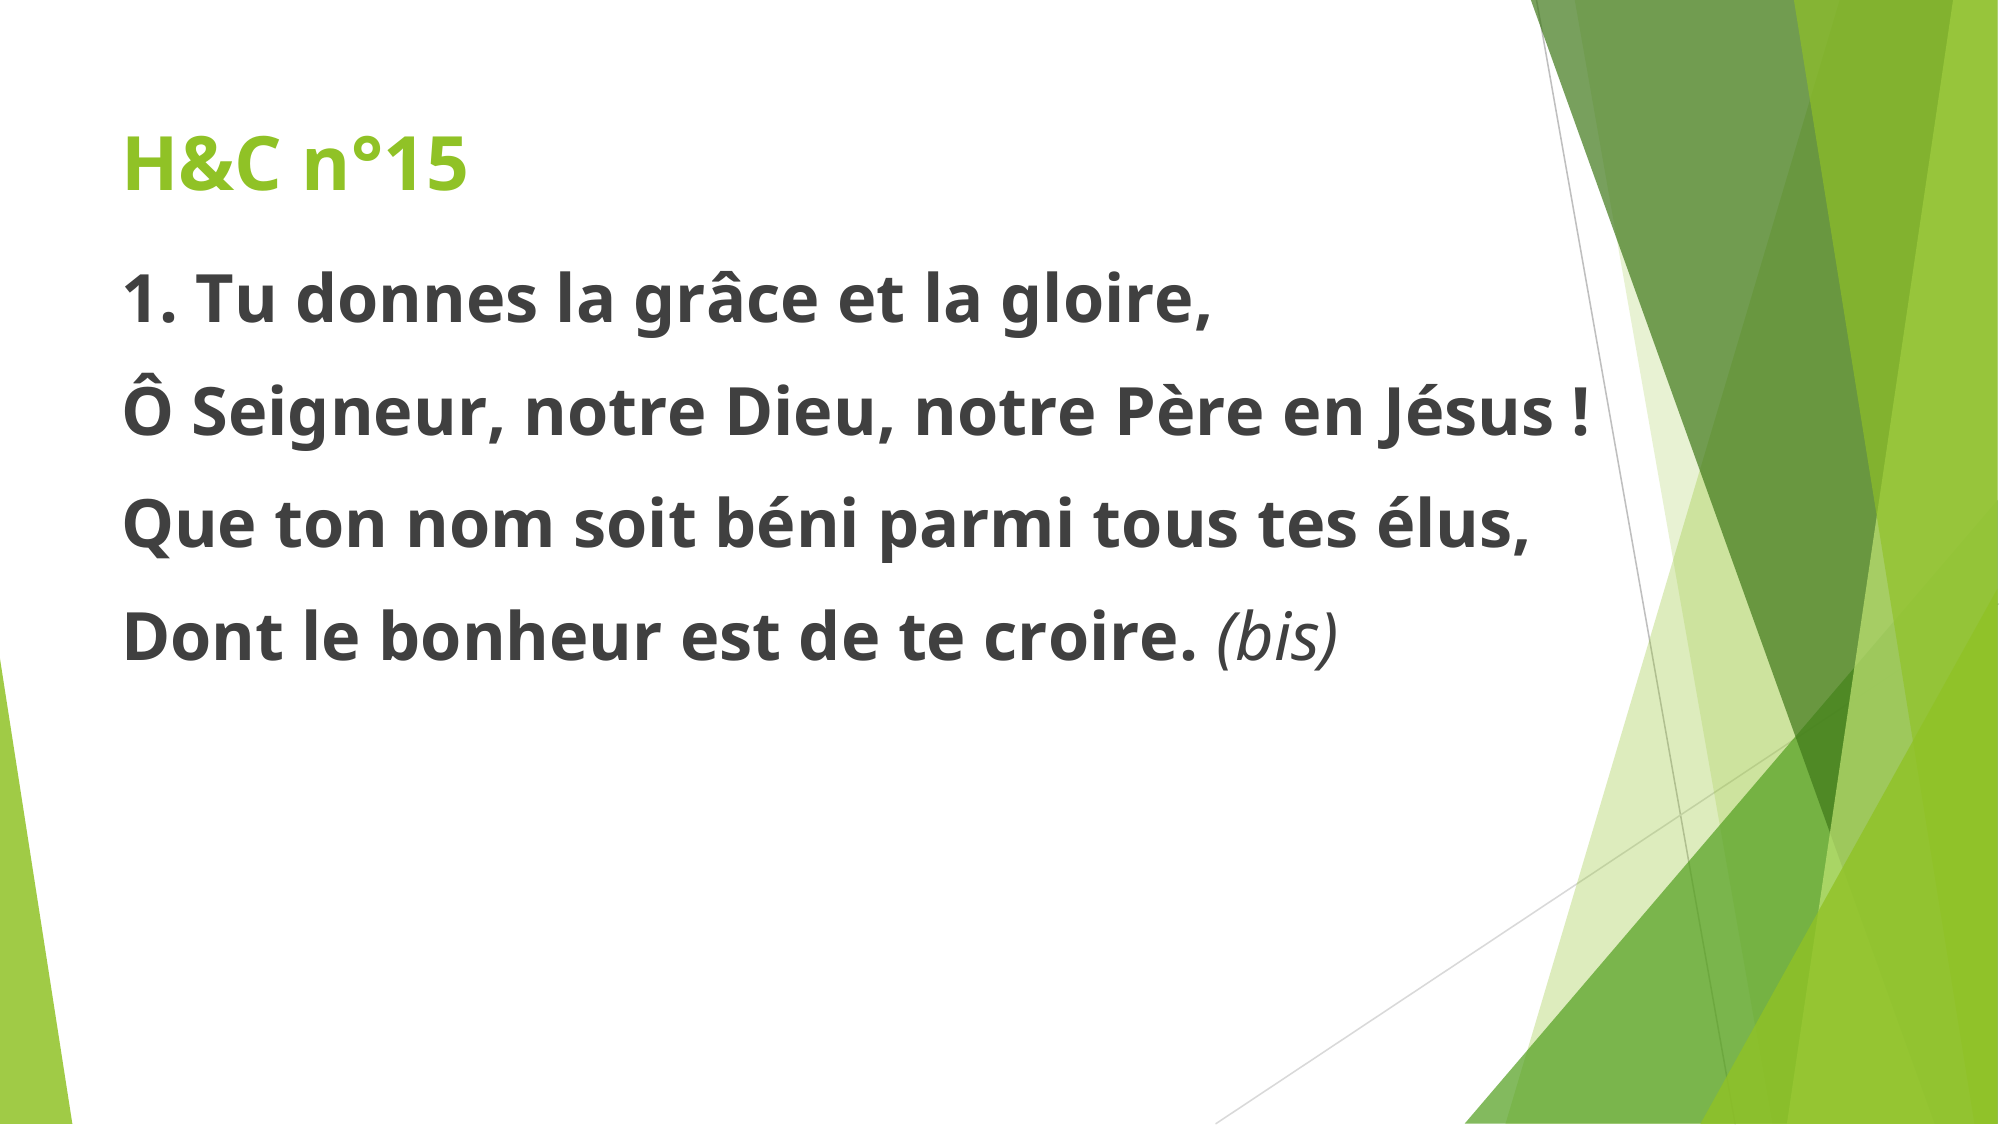

H&C n°15
1. Tu donnes la grâce et la gloire,
Ô Seigneur, notre Dieu, notre Père en Jésus !
Que ton nom soit béni parmi tous tes élus,
Dont le bonheur est de te croire. (bis)